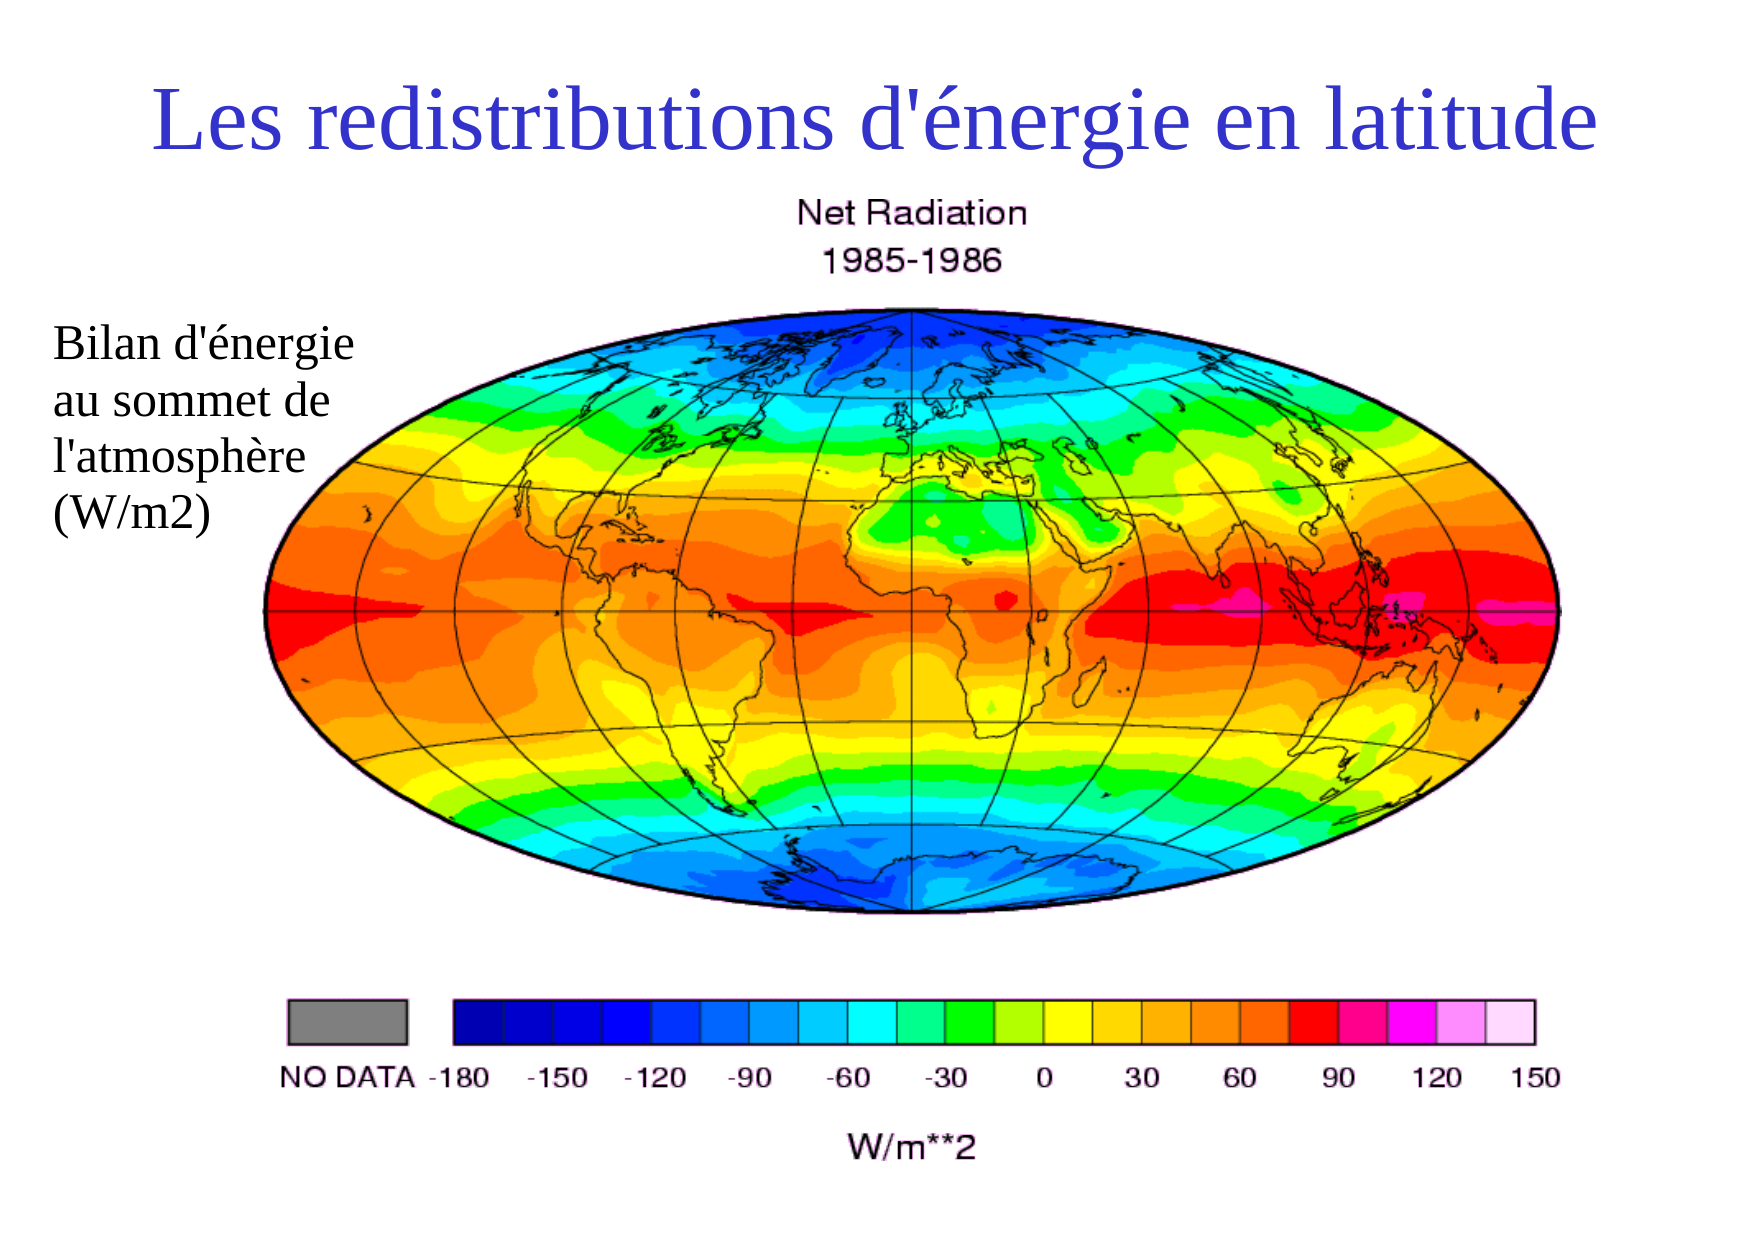

# Les redistributions d'énergie en latitude
Bilan d'énergie au sommet de l'atmosphère (W/m2)